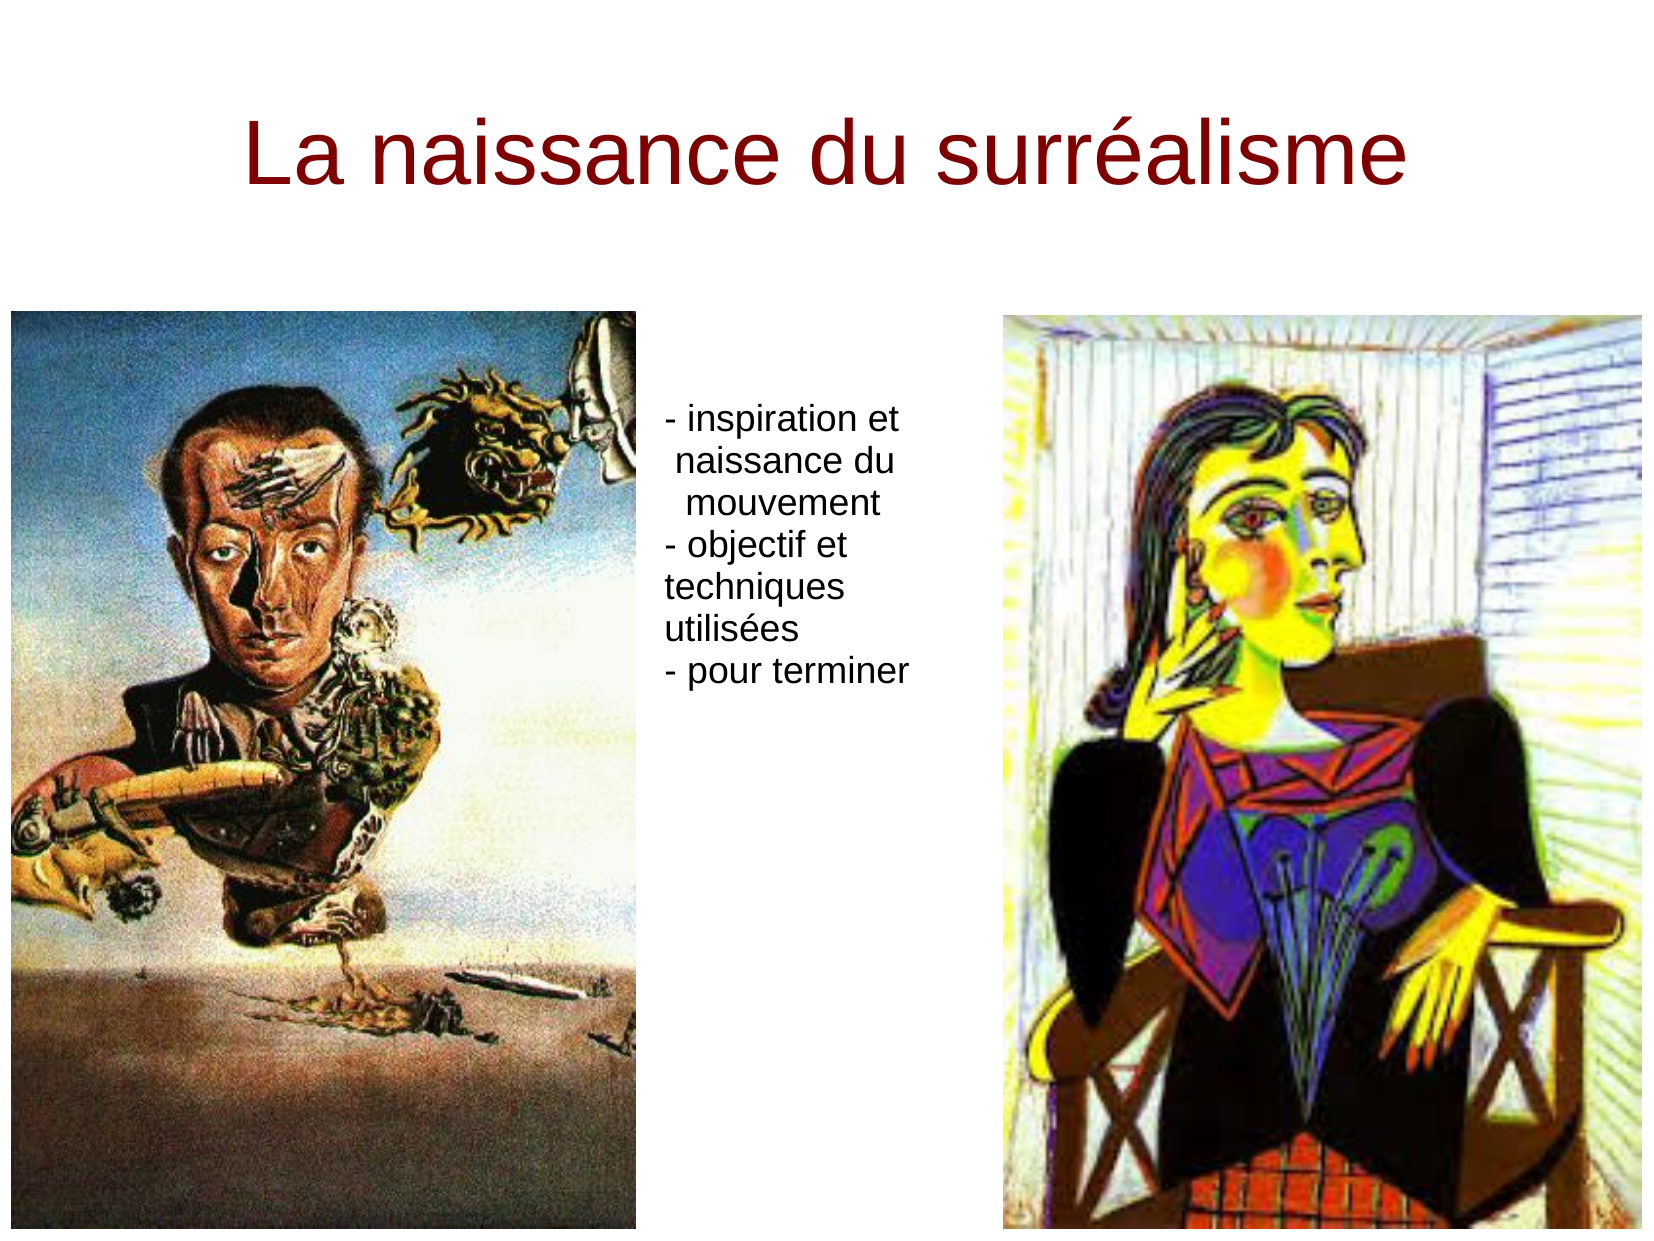

# La naissance du surréalisme
- inspiration et 	 naissance du 	 mouvement
- objectif et techniques utilisées
- pour terminer